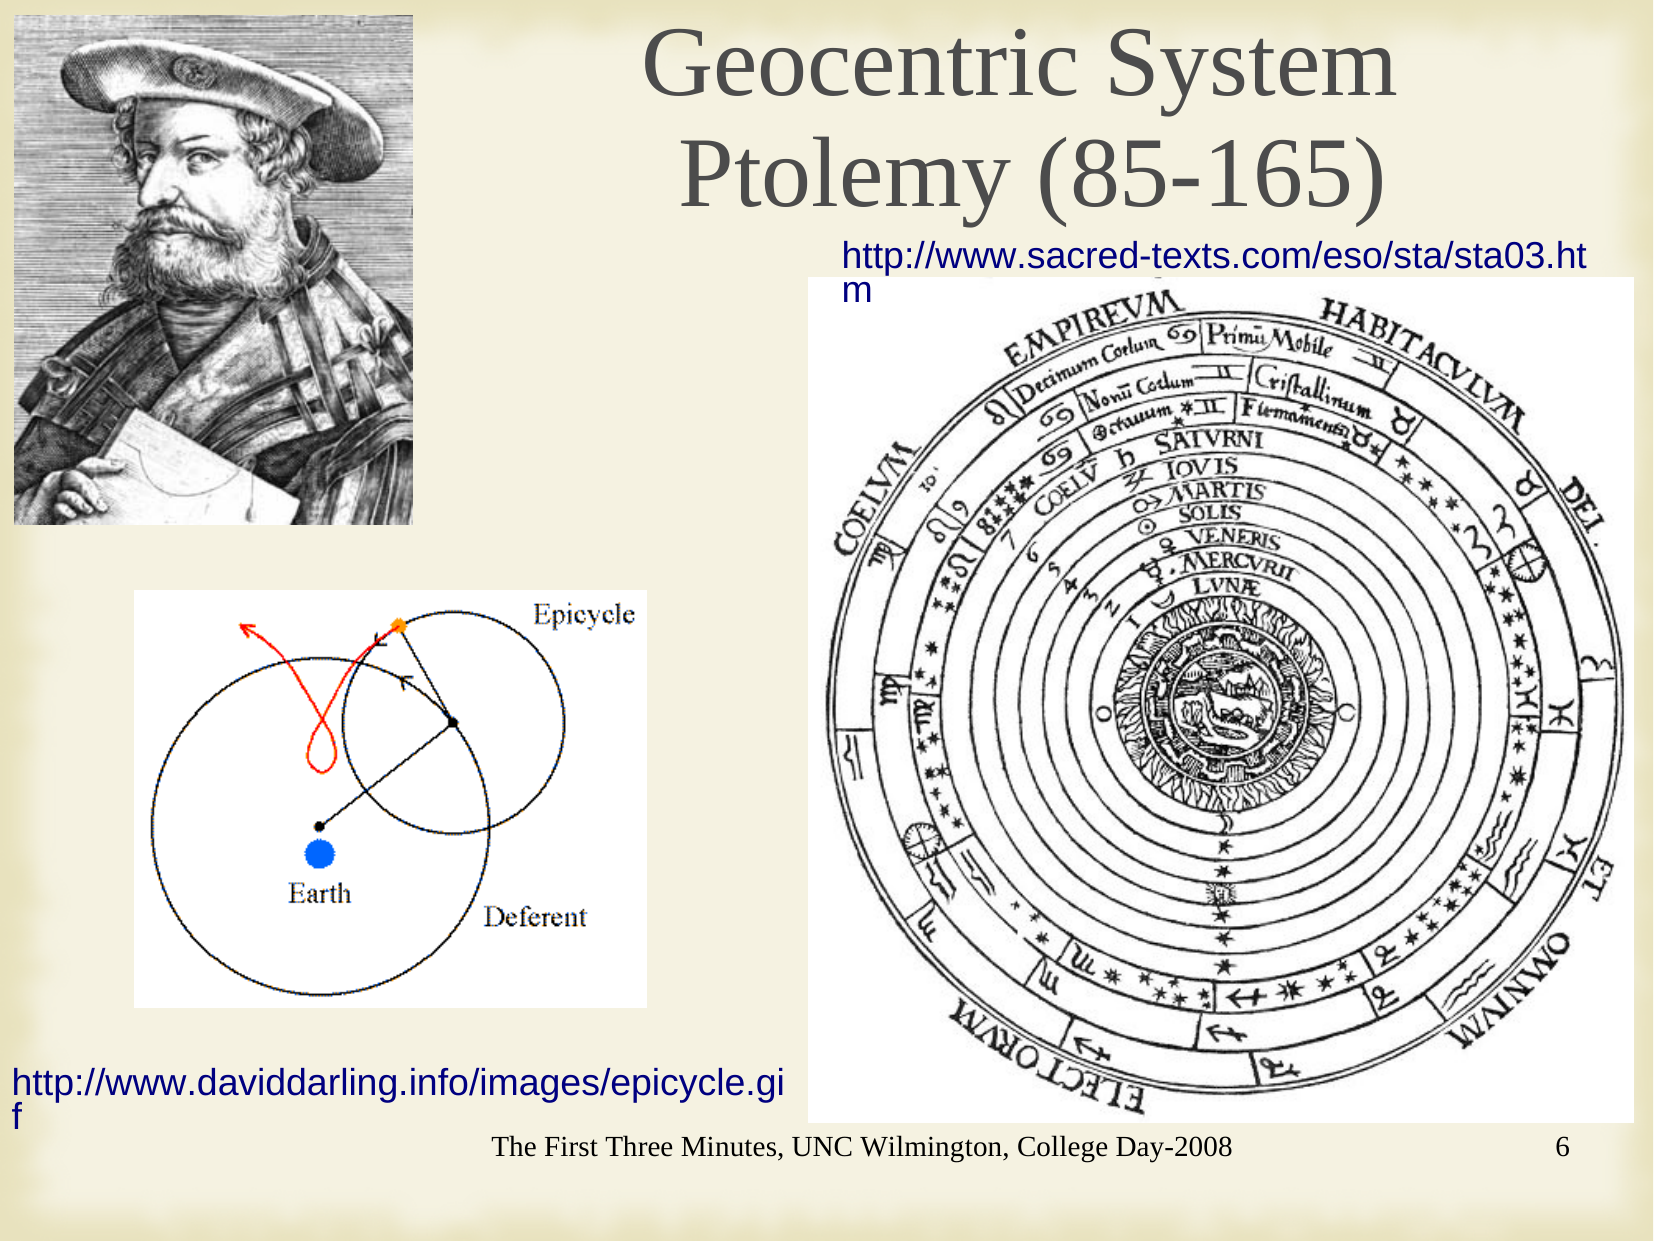

# Geocentric System Ptolemy (85-165)
http://www.sacred-texts.com/eso/sta/sta03.htm
http://www.daviddarling.info/images/epicycle.gif
The First Three Minutes, UNC Wilmington, College Day-2008
6